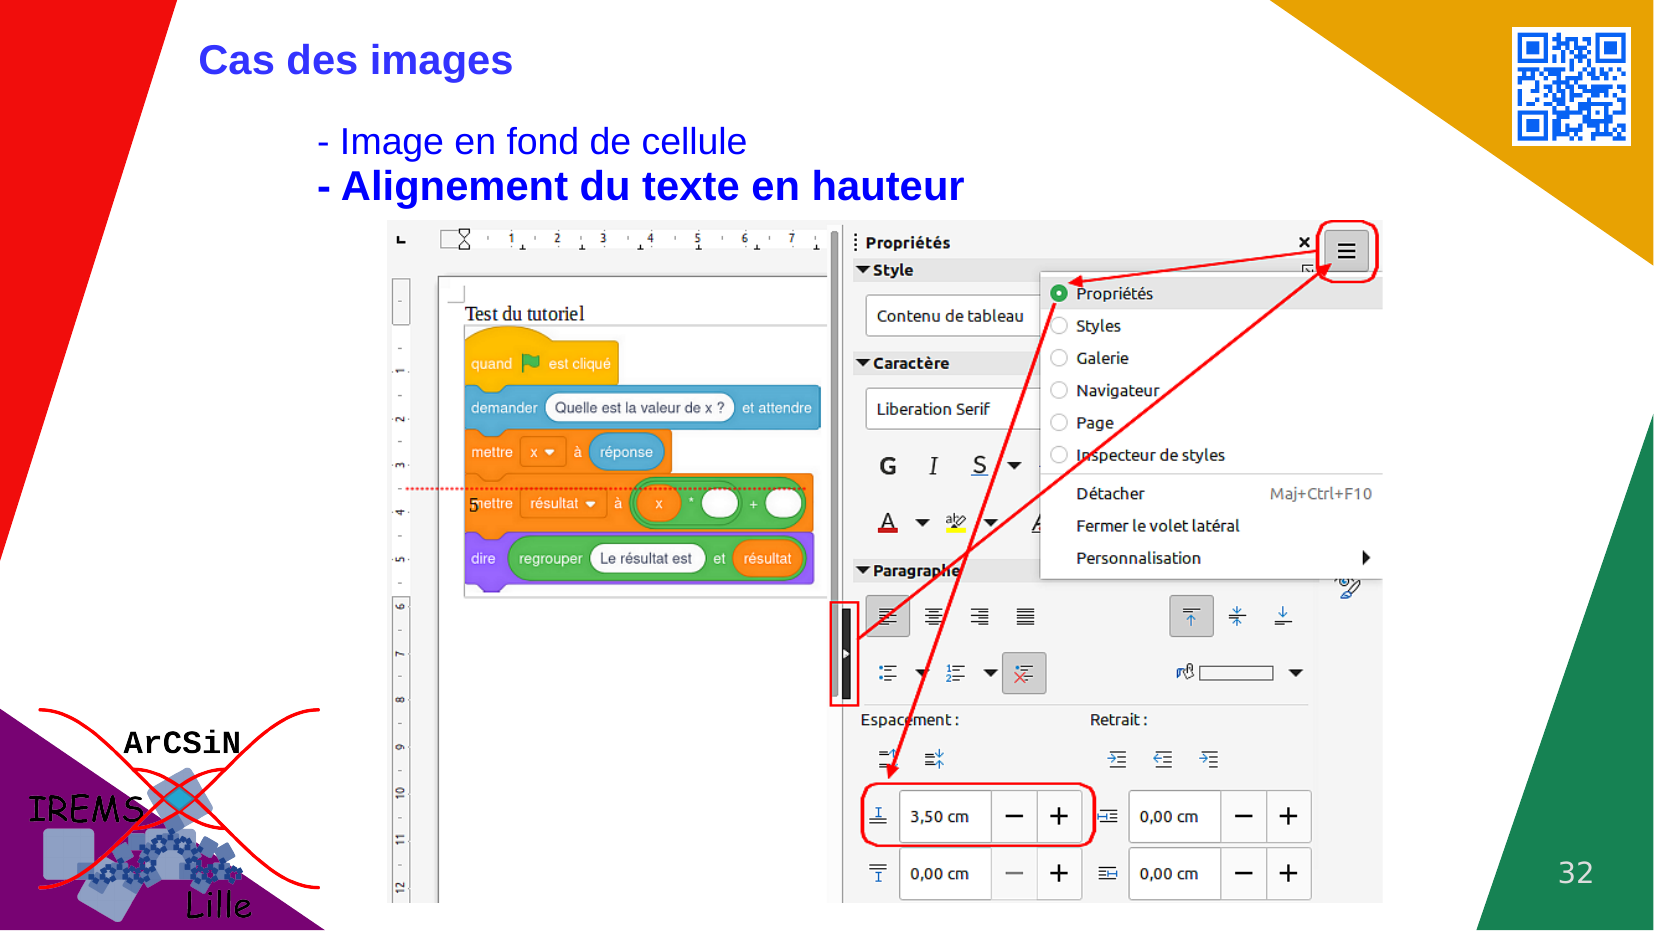

Cas des images
- Image en fond de cellule
- Alignement du texte en hauteur
32